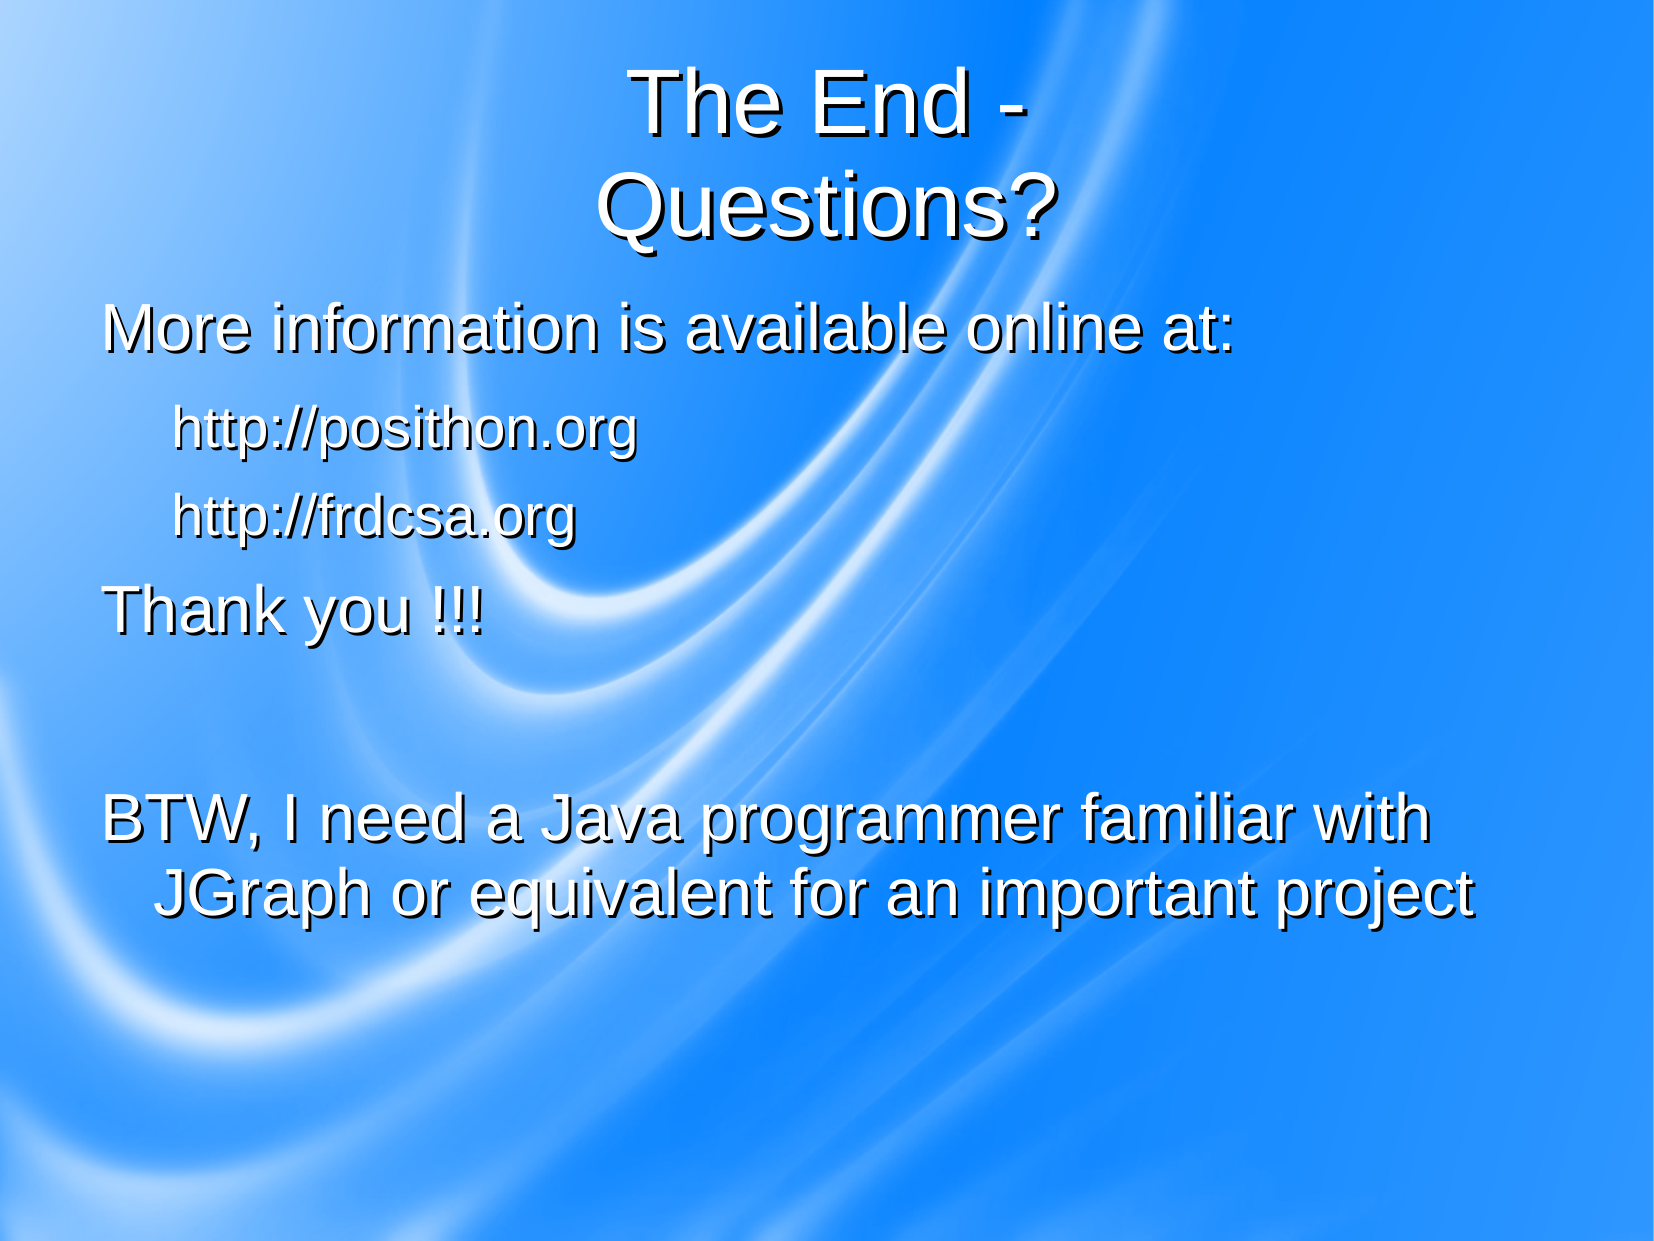

# The End - Questions?
More information is available online at:
http://posithon.org
http://frdcsa.org
Thank you !!!
BTW, I need a Java programmer familiar with JGraph or equivalent for an important project